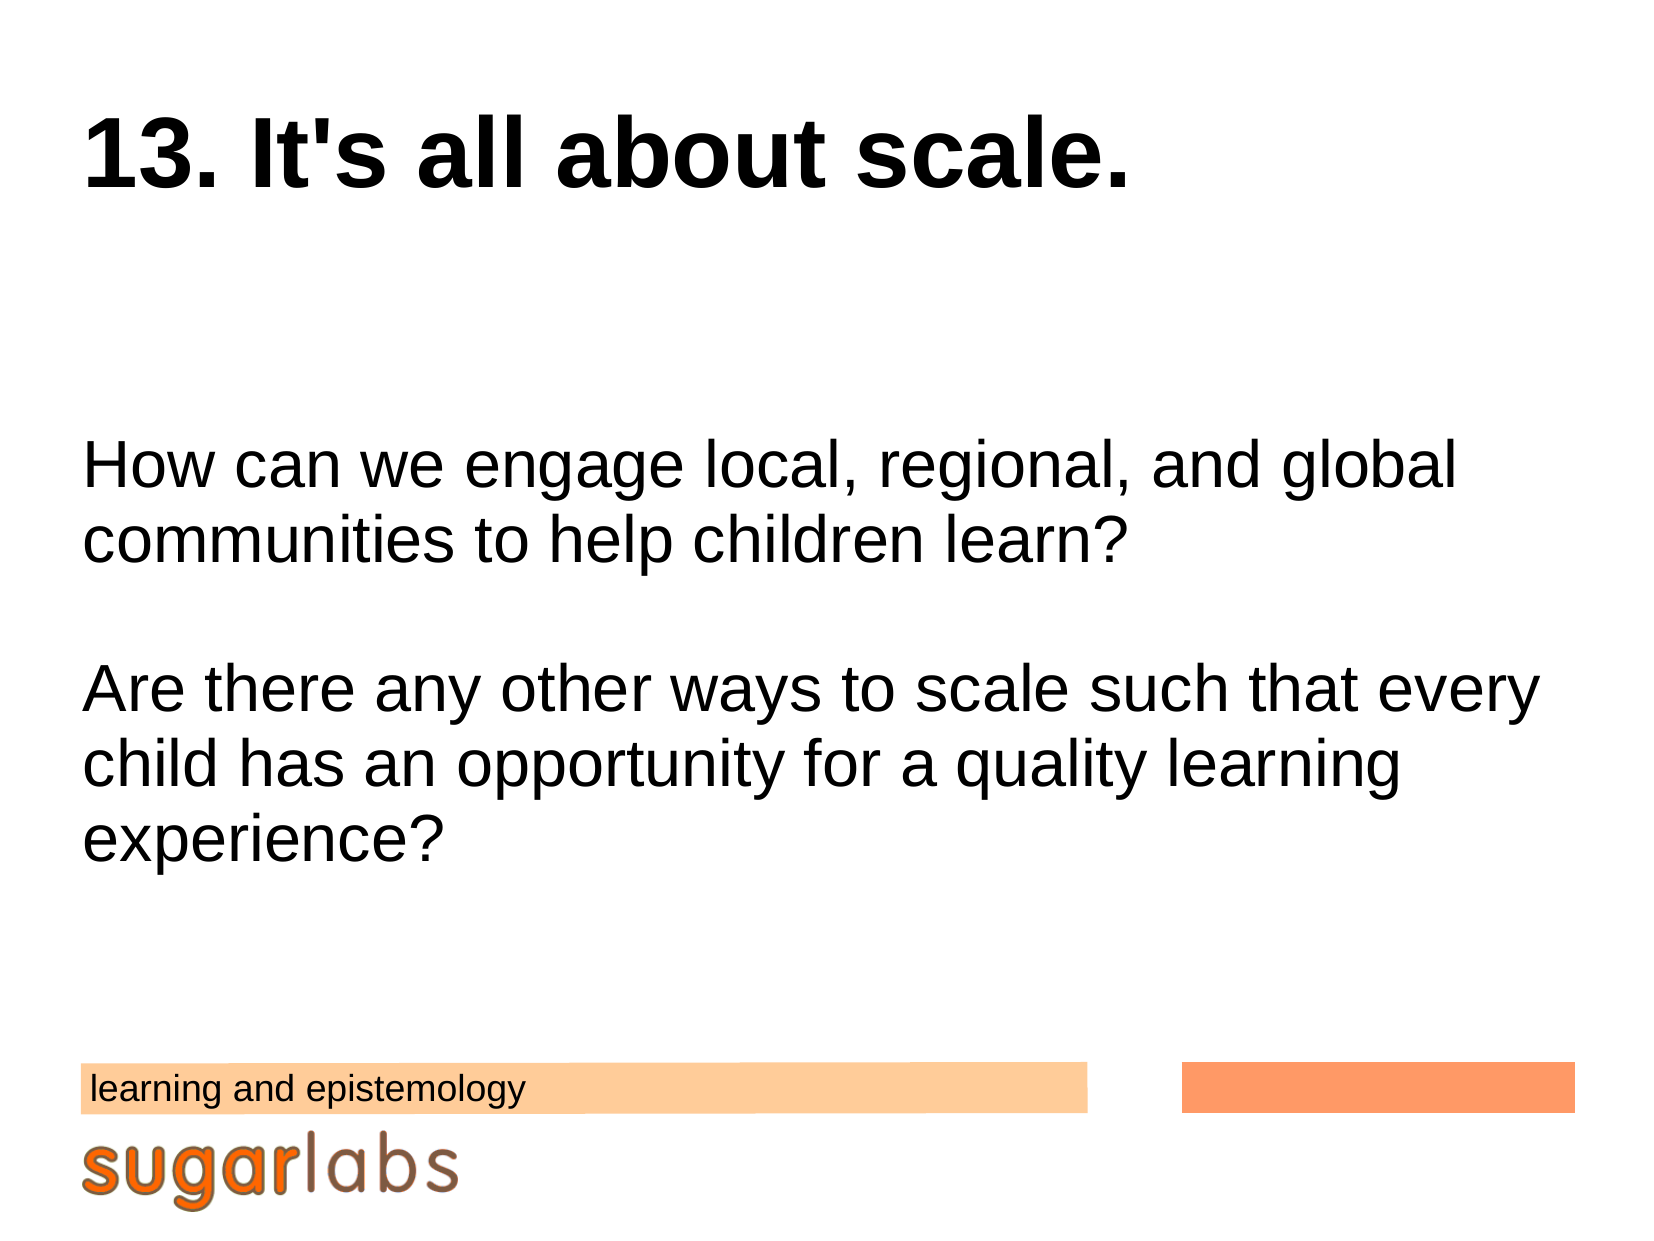

# 13. It's all about scale.
How can we engage local, regional, and global communities to help children learn?
Are there any other ways to scale such that every child has an opportunity for a quality learning experience?
learning and epistemology